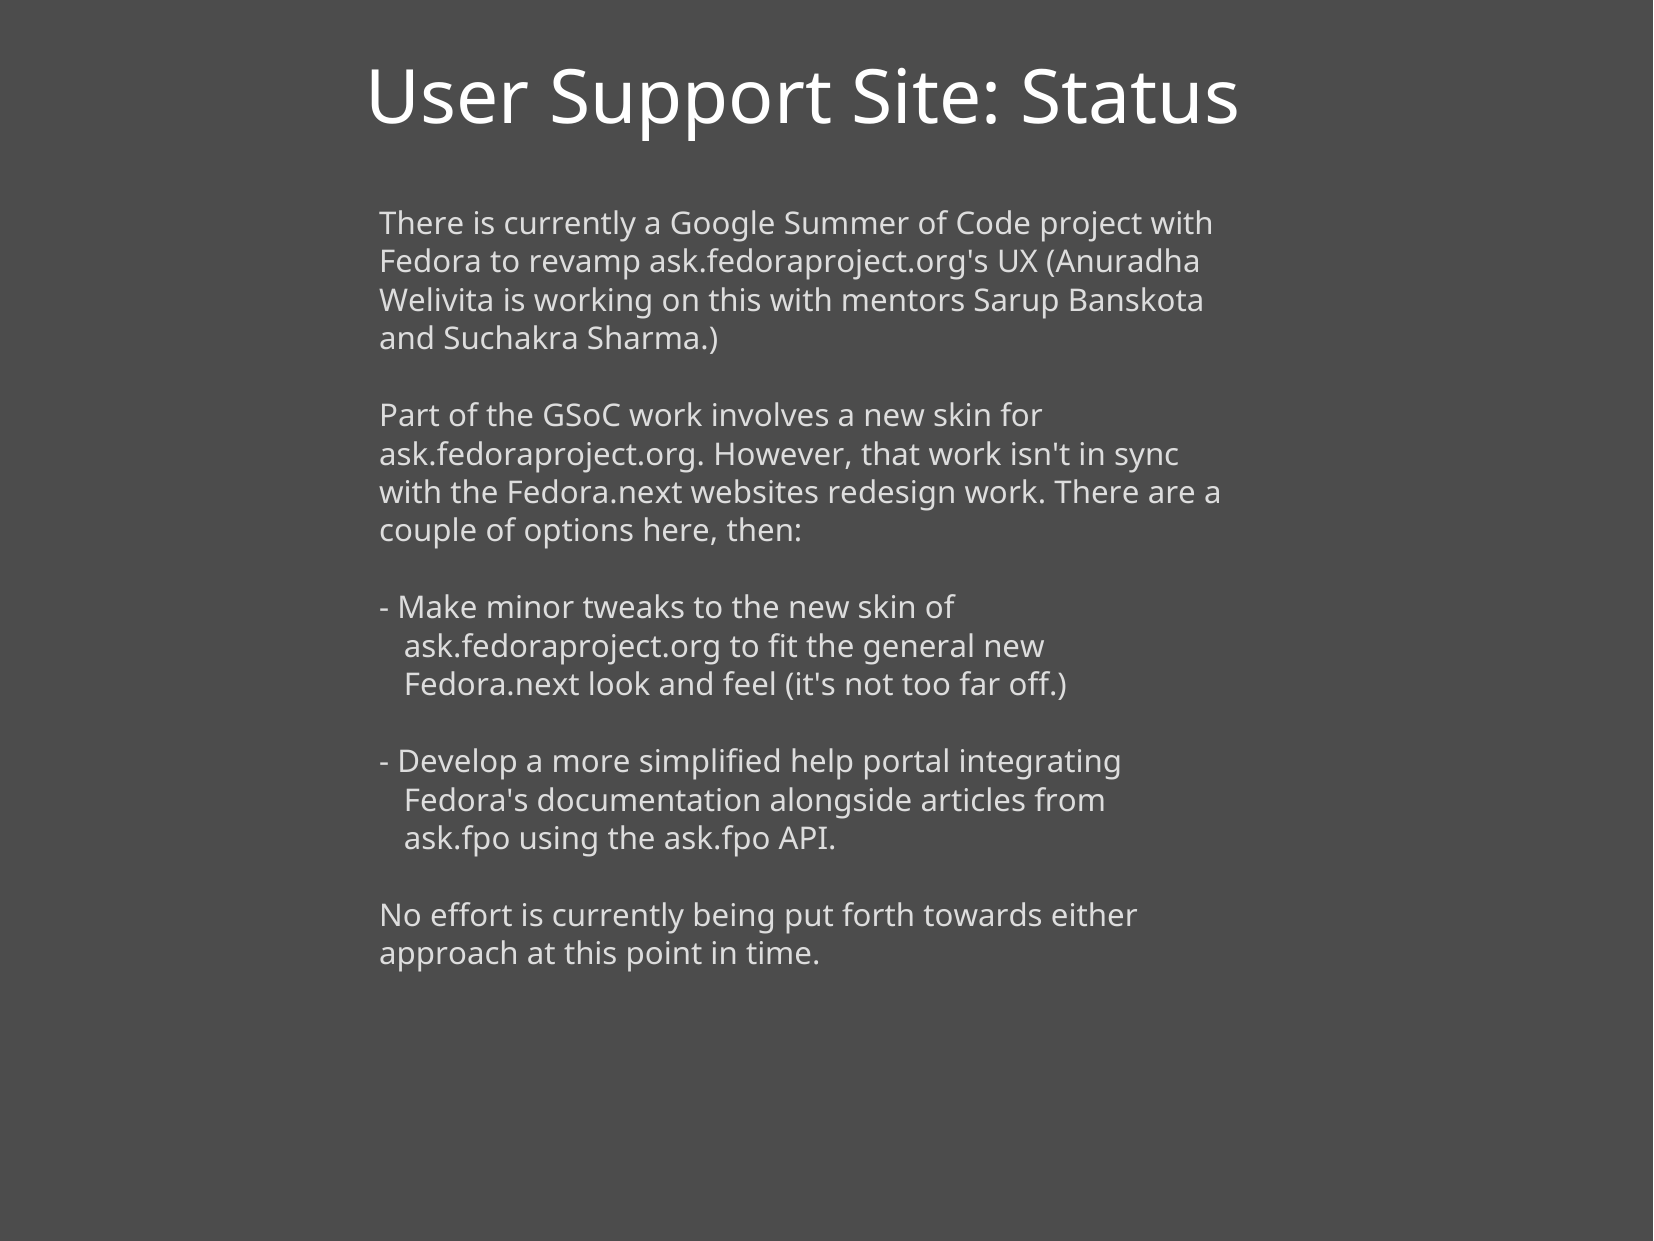

# User Support Site: Status
There is currently a Google Summer of Code project with Fedora to revamp ask.fedoraproject.org's UX (Anuradha Welivita is working on this with mentors Sarup Banskota and Suchakra Sharma.)
Part of the GSoC work involves a new skin for ask.fedoraproject.org. However, that work isn't in sync with the Fedora.next websites redesign work. There are a couple of options here, then:
- Make minor tweaks to the new skin of
 ask.fedoraproject.org to fit the general new
 Fedora.next look and feel (it's not too far off.)
- Develop a more simplified help portal integrating
 Fedora's documentation alongside articles from
 ask.fpo using the ask.fpo API.
No effort is currently being put forth towards either approach at this point in time.